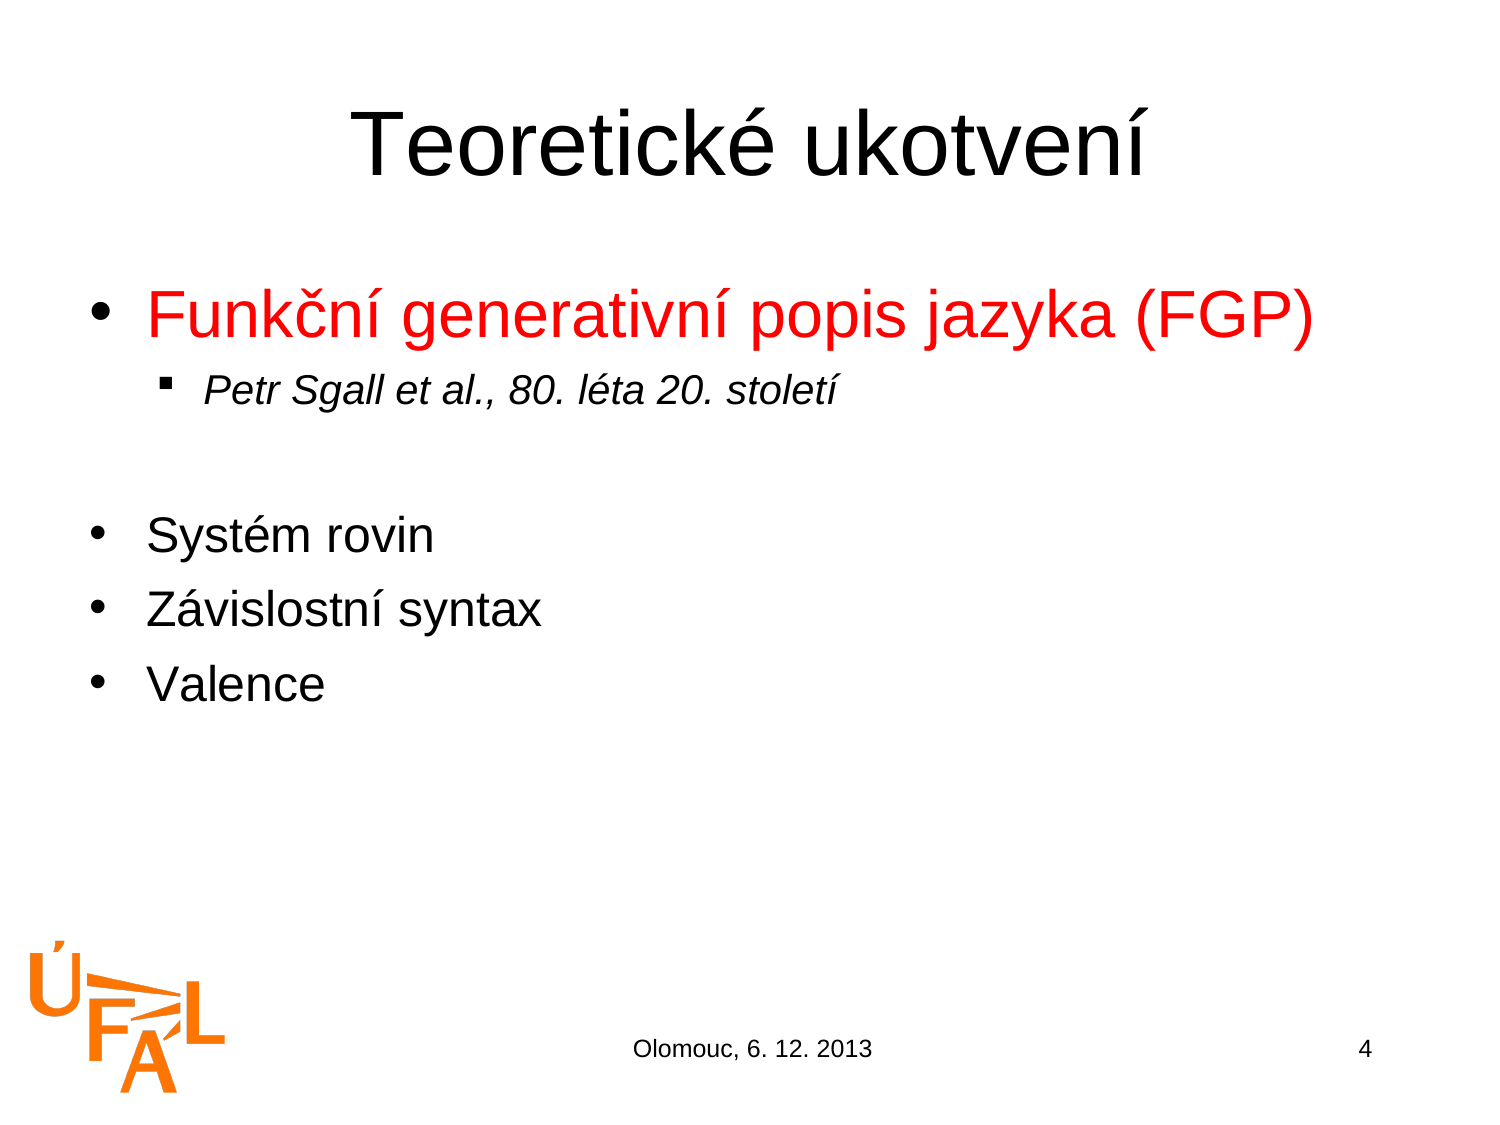

# Teoretické ukotvení
Funkční generativní popis jazyka (FGP)
Petr Sgall et al., 80. léta 20. století
Systém rovin
Závislostní syntax
Valence
Olomouc, 6. 12. 2013
4